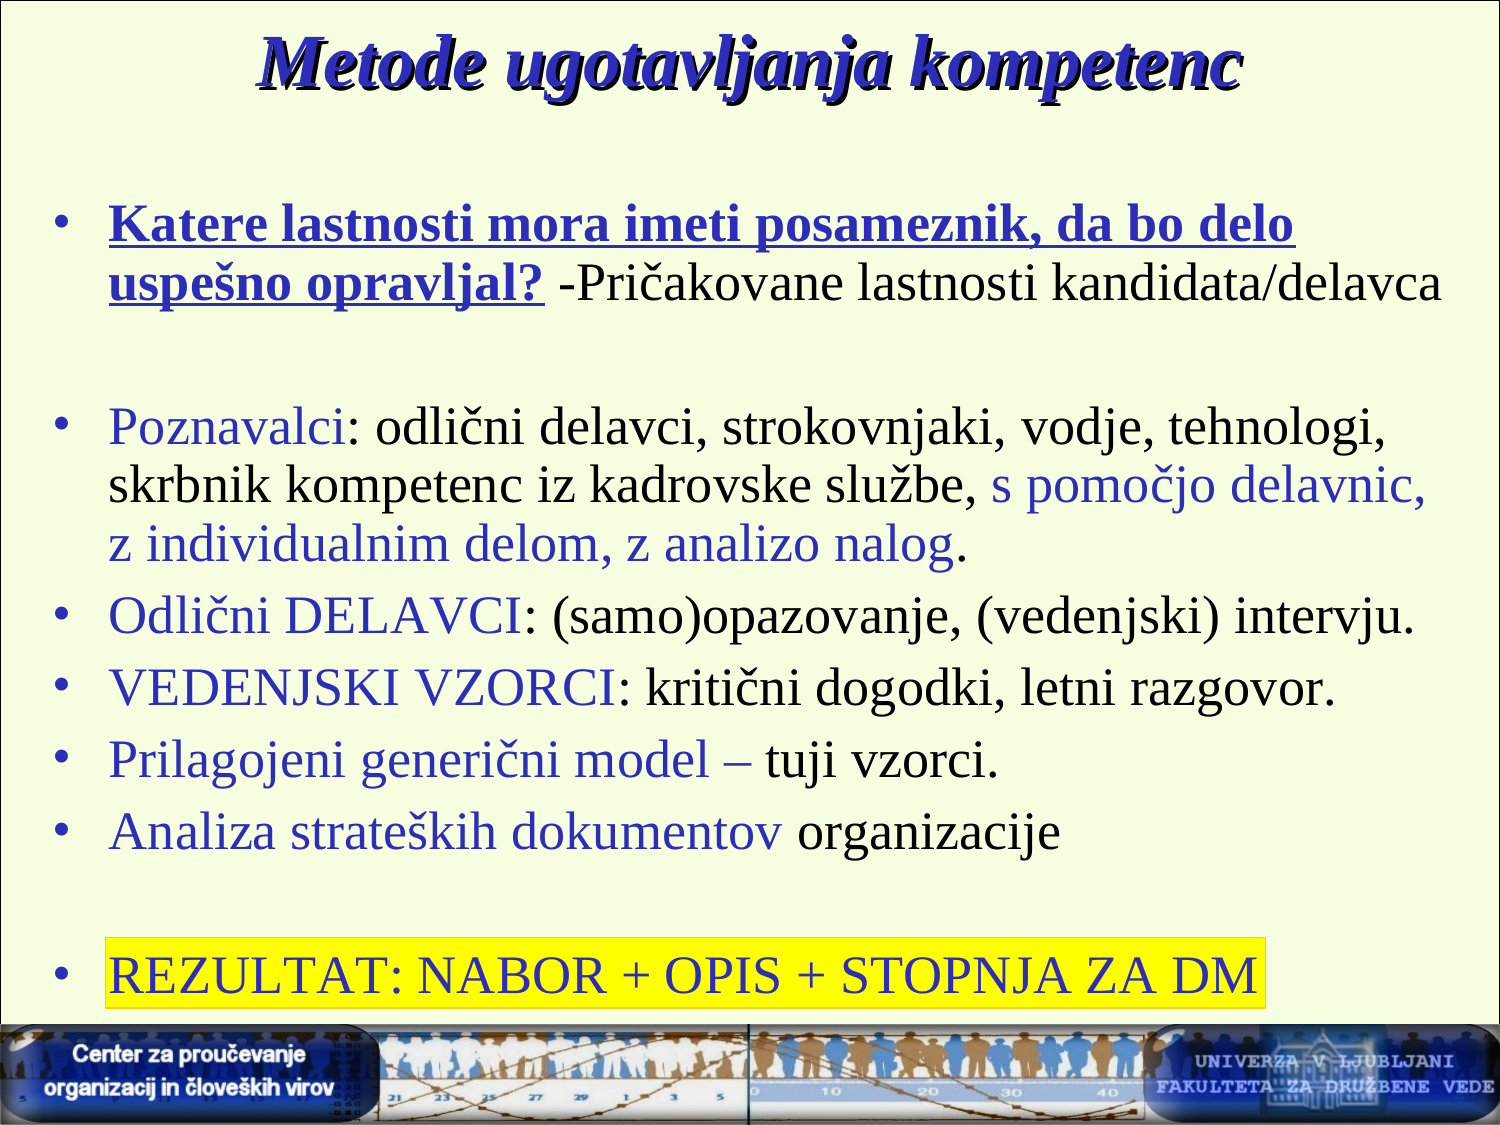

# Metode ugotavljanja kompetenc
Katere lastnosti mora imeti posameznik, da bo delo uspešno opravljal? -Pričakovane lastnosti kandidata/delavca
Poznavalci: odlični delavci, strokovnjaki, vodje, tehnologi, skrbnik kompetenc iz kadrovske službe, s pomočjo delavnic, z individualnim delom, z analizo nalog.
Odlični DELAVCI: (samo)opazovanje, (vedenjski) intervju.
VEDENJSKI VZORCI: kritični dogodki, letni razgovor.
Prilagojeni generični model – tuji vzorci.
Analiza strateških dokumentov organizacije
REZULTAT: NABOR + OPIS + STOPNJA ZA DM